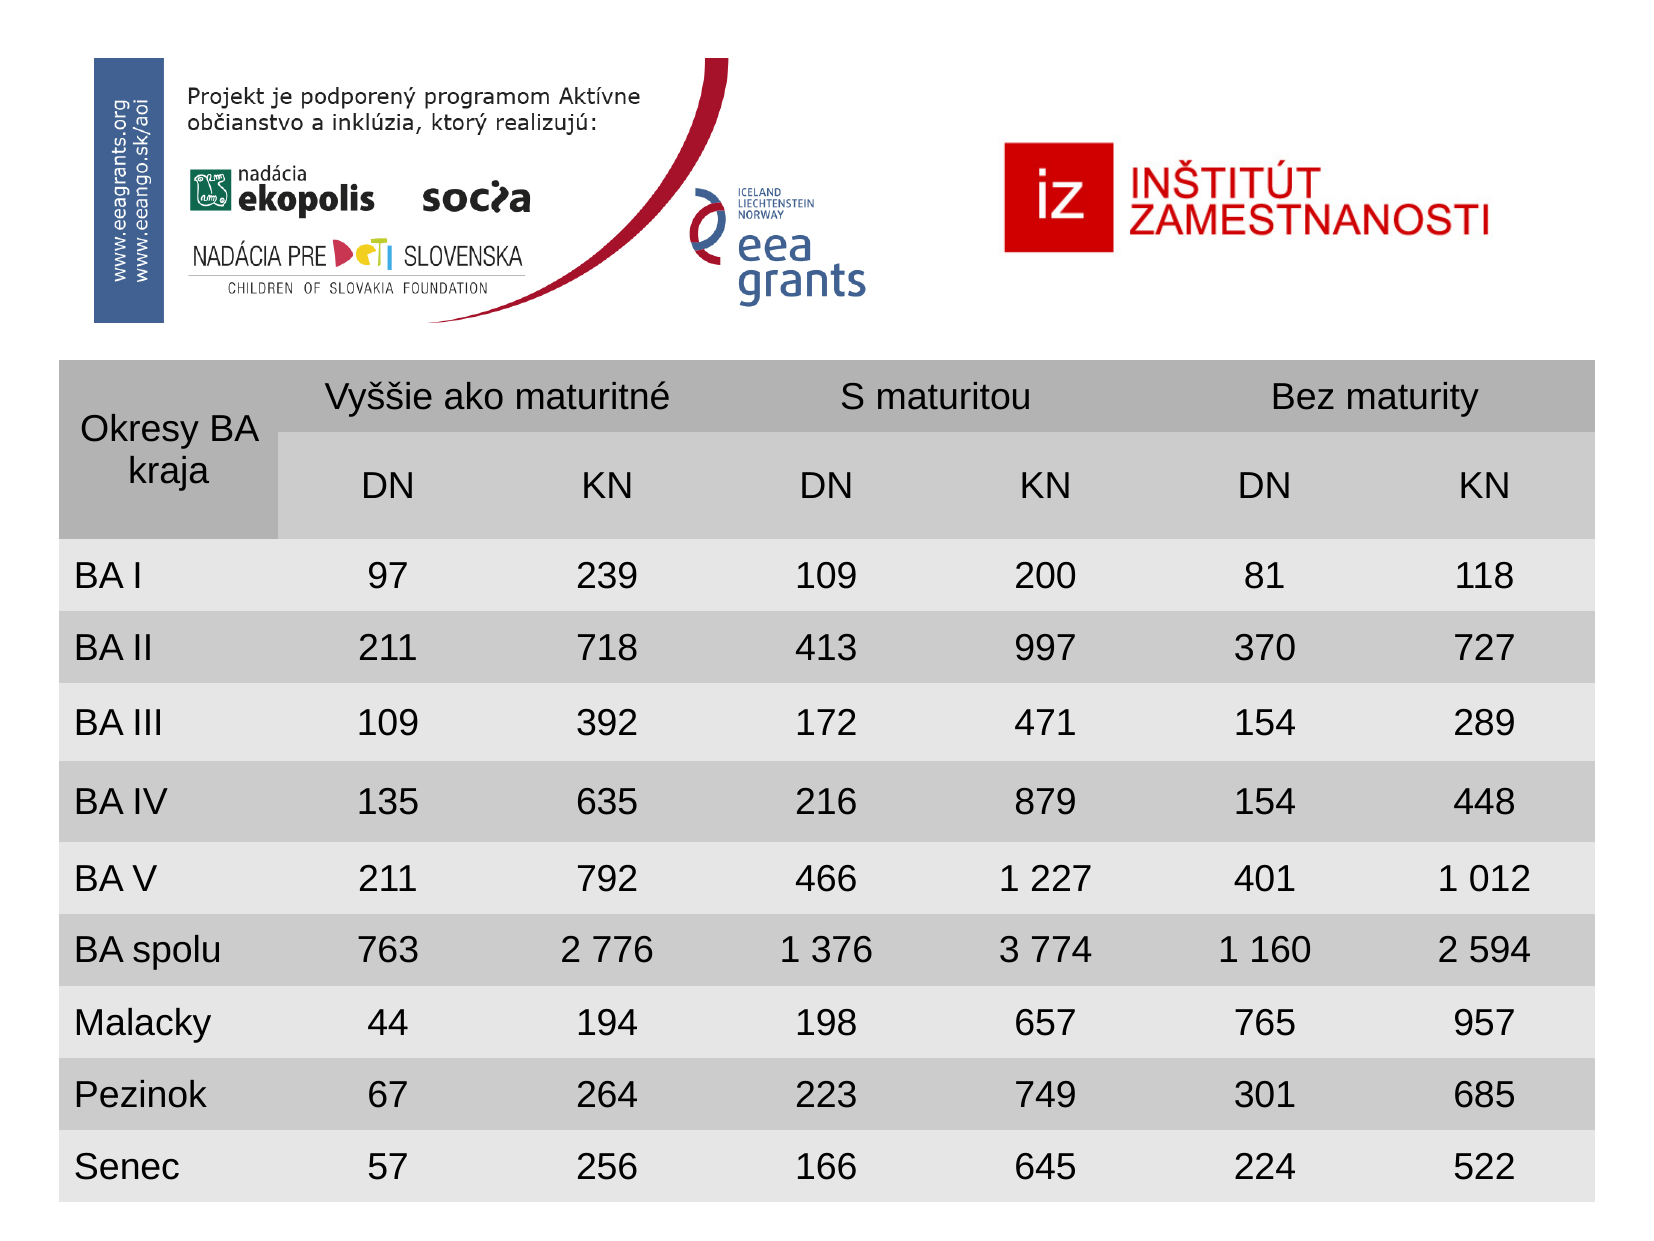

#
| Okresy BA kraja | Vyššie ako maturitné | | S maturitou | | Bez maturity | |
| --- | --- | --- | --- | --- | --- | --- |
| | DN | KN | DN | KN | DN | KN |
| BA I | 97 | 239 | 109 | 200 | 81 | 118 |
| BA II | 211 | 718 | 413 | 997 | 370 | 727 |
| BA III | 109 | 392 | 172 | 471 | 154 | 289 |
| BA IV | 135 | 635 | 216 | 879 | 154 | 448 |
| BA V | 211 | 792 | 466 | 1 227 | 401 | 1 012 |
| BA spolu | 763 | 2 776 | 1 376 | 3 774 | 1 160 | 2 594 |
| Malacky | 44 | 194 | 198 | 657 | 765 | 957 |
| Pezinok | 67 | 264 | 223 | 749 | 301 | 685 |
| Senec | 57 | 256 | 166 | 645 | 224 | 522 |